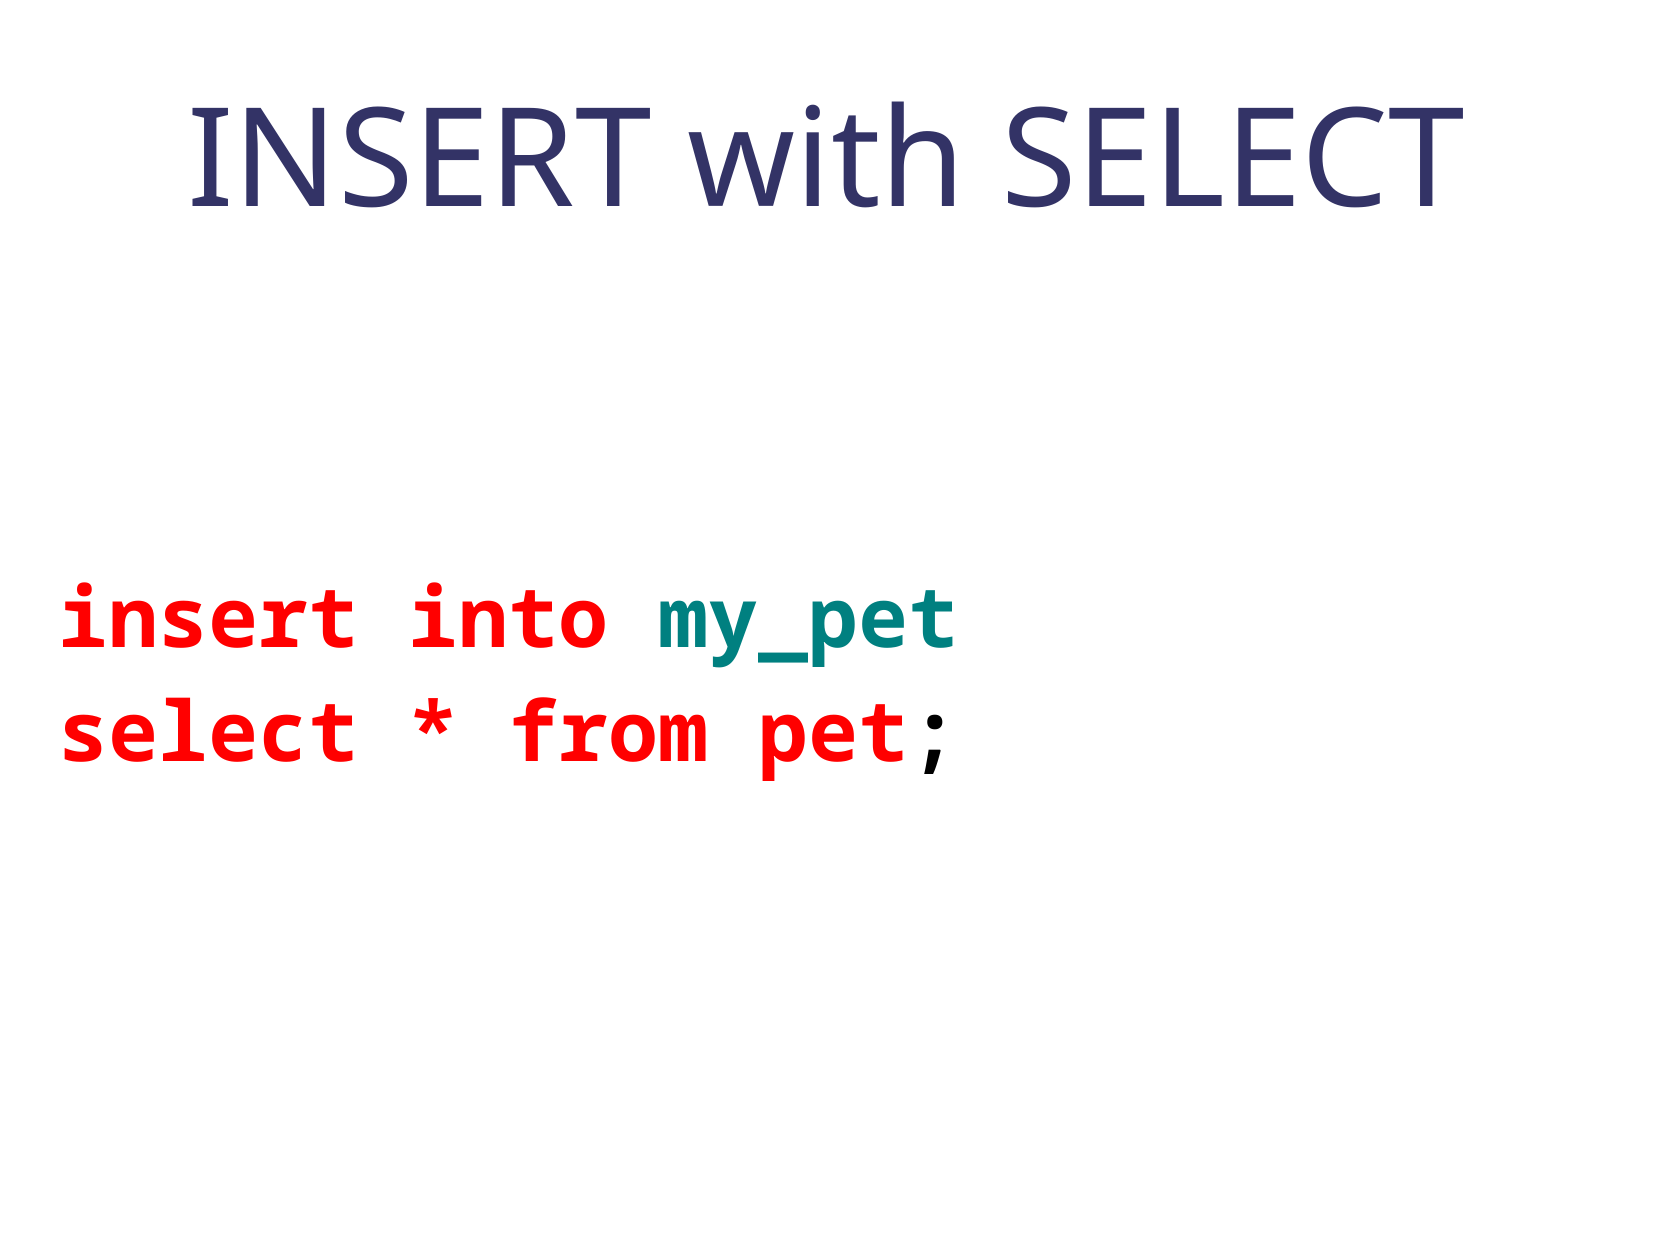

# INSERT with SELECT
insert into my_pet
select * from pet;